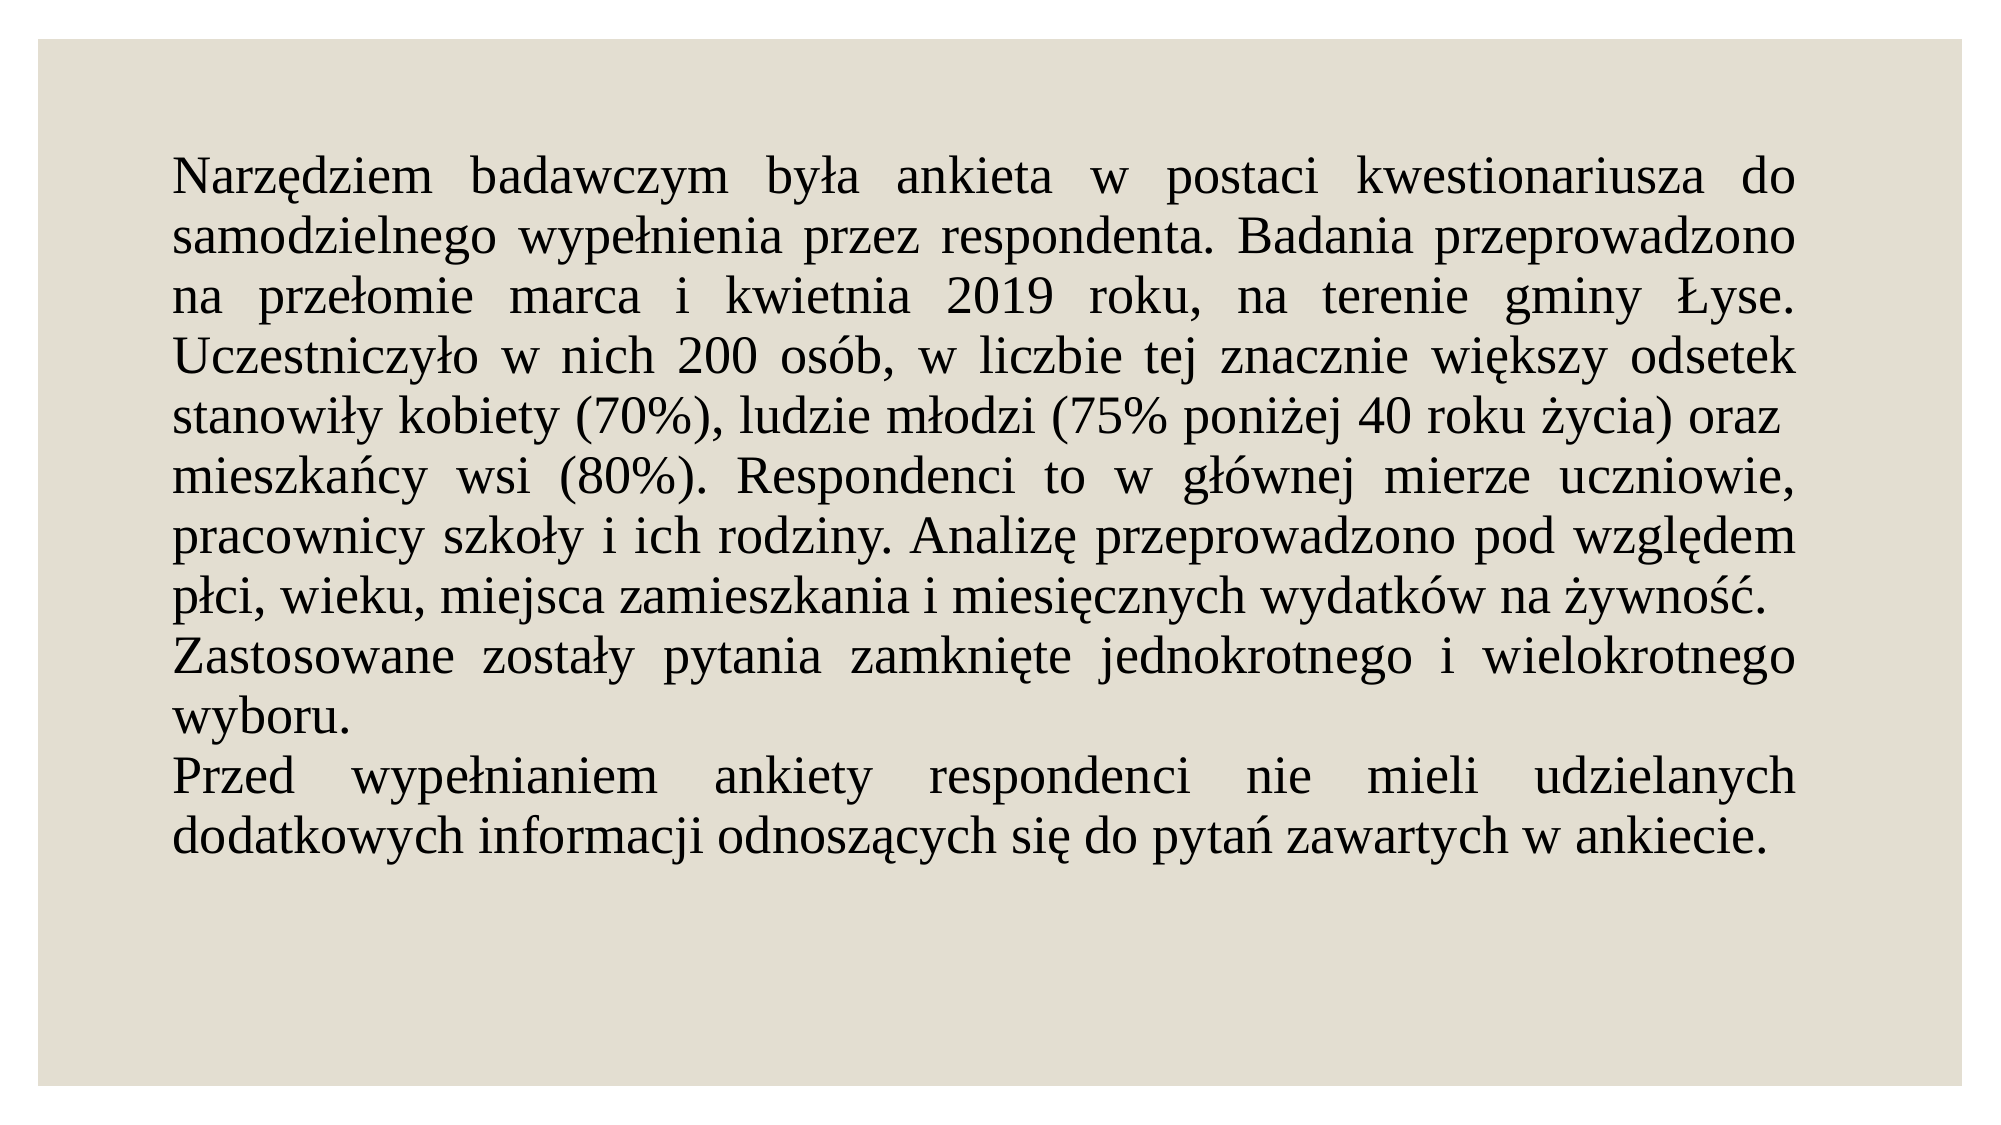

Narzędziem badawczym była ankieta w postaci kwestionariusza do samodzielnego wypełnienia przez respondenta. Badania przeprowadzono na przełomie marca i kwietnia 2019 roku, na terenie gminy Łyse. Uczestniczyło w nich 200 osób, w liczbie tej znacznie większy odsetek stanowiły kobiety (70%), ludzie młodzi (75% poniżej 40 roku życia) oraz mieszkańcy wsi (80%). Respondenci to w głównej mierze uczniowie, pracownicy szkoły i ich rodziny. Analizę przeprowadzono pod względem płci, wieku, miejsca zamieszkania i miesięcznych wydatków na żywność.
Zastosowane zostały pytania zamknięte jednokrotnego i wielokrotnego wyboru.
Przed wypełnianiem ankiety respondenci nie mieli udzielanych dodatkowych informacji odnoszących się do pytań zawartych w ankiecie.